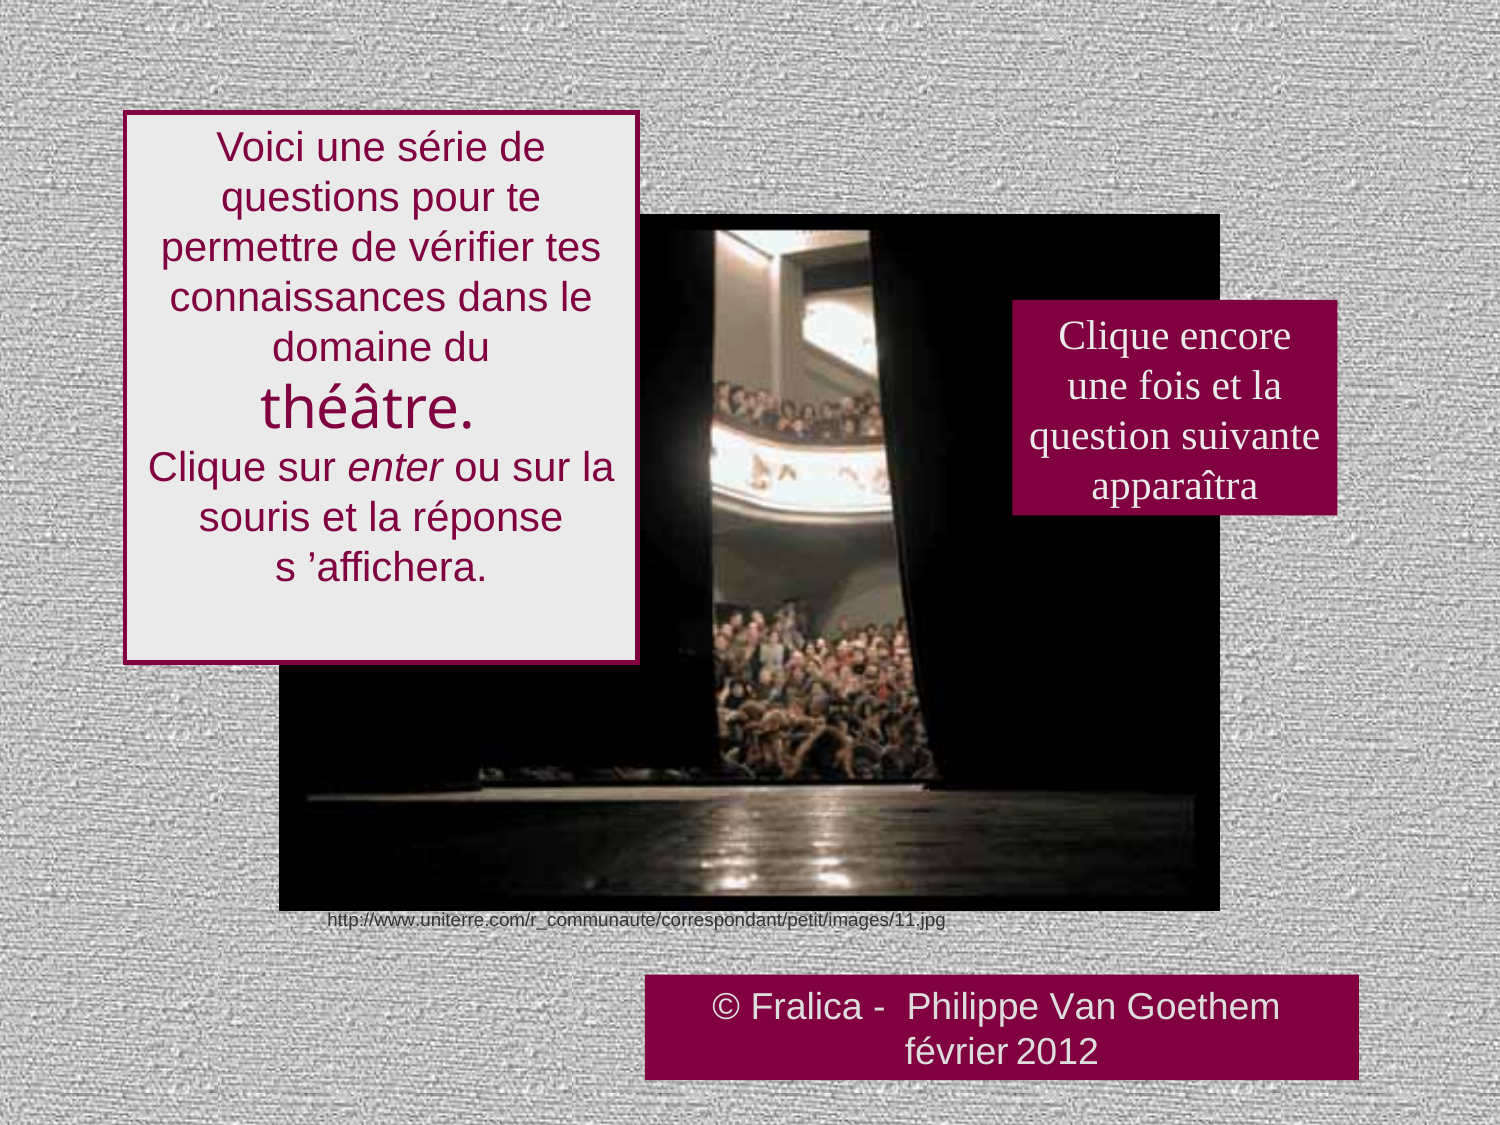

# Voici une série de questions pour te permettre de vérifier tes connaissances dans le domaine du théâtre. Clique sur enter ou sur la souris et la réponse s ’affichera.
Clique encore une fois et la question suivante apparaîtra
http://www.uniterre.com/r_communaute/correspondant/petit/images/11.jpg
© Fralica - Philippe Van Goethem
février 2012